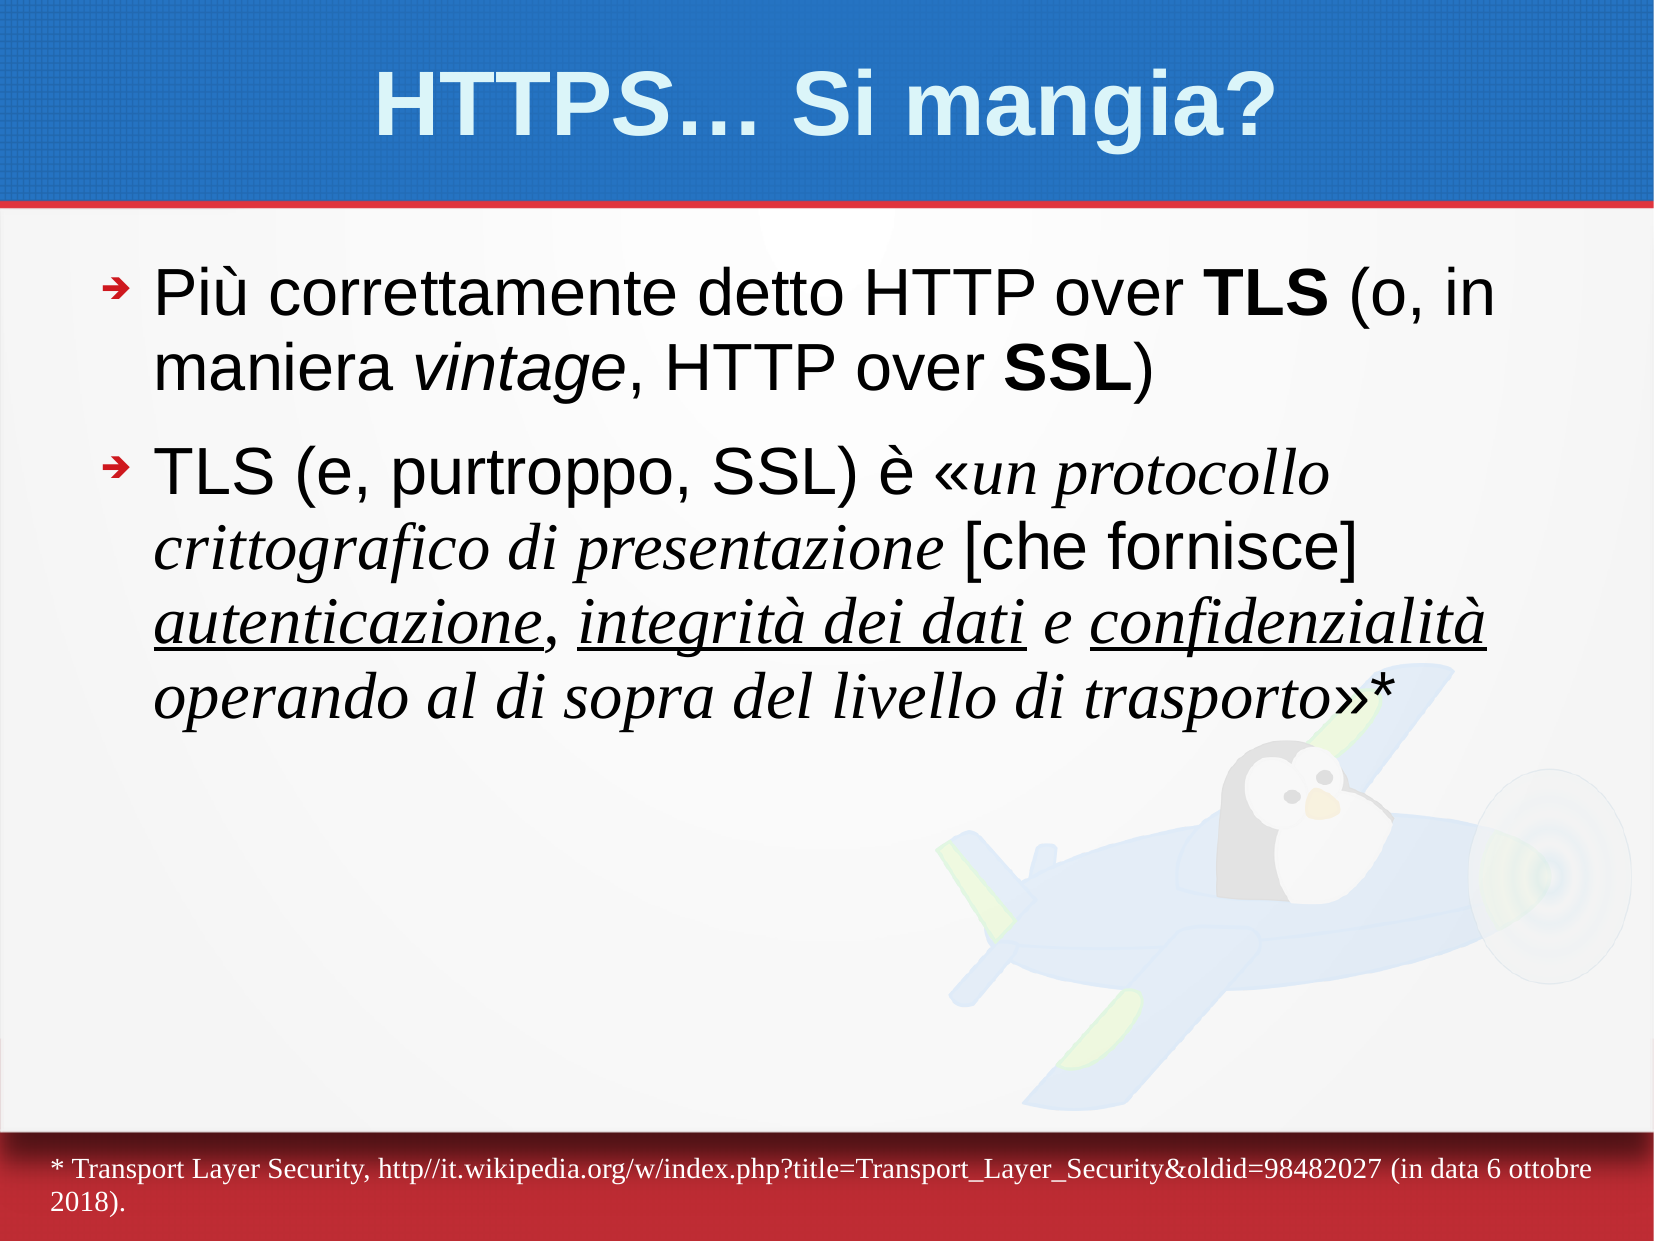

# HTTPS… Si mangia?
Più correttamente detto HTTP over TLS (o, in maniera vintage, HTTP over SSL)
TLS (e, purtroppo, SSL) è «un protocollo crittografico di presentazione [che fornisce] autenticazione, integrità dei dati e confidenzialità operando al di sopra del livello di trasporto»*
* Transport Layer Security, http//it.wikipedia.org/w/index.php?title=Transport_Layer_Security&oldid=98482027 (in data 6 ottobre 2018).